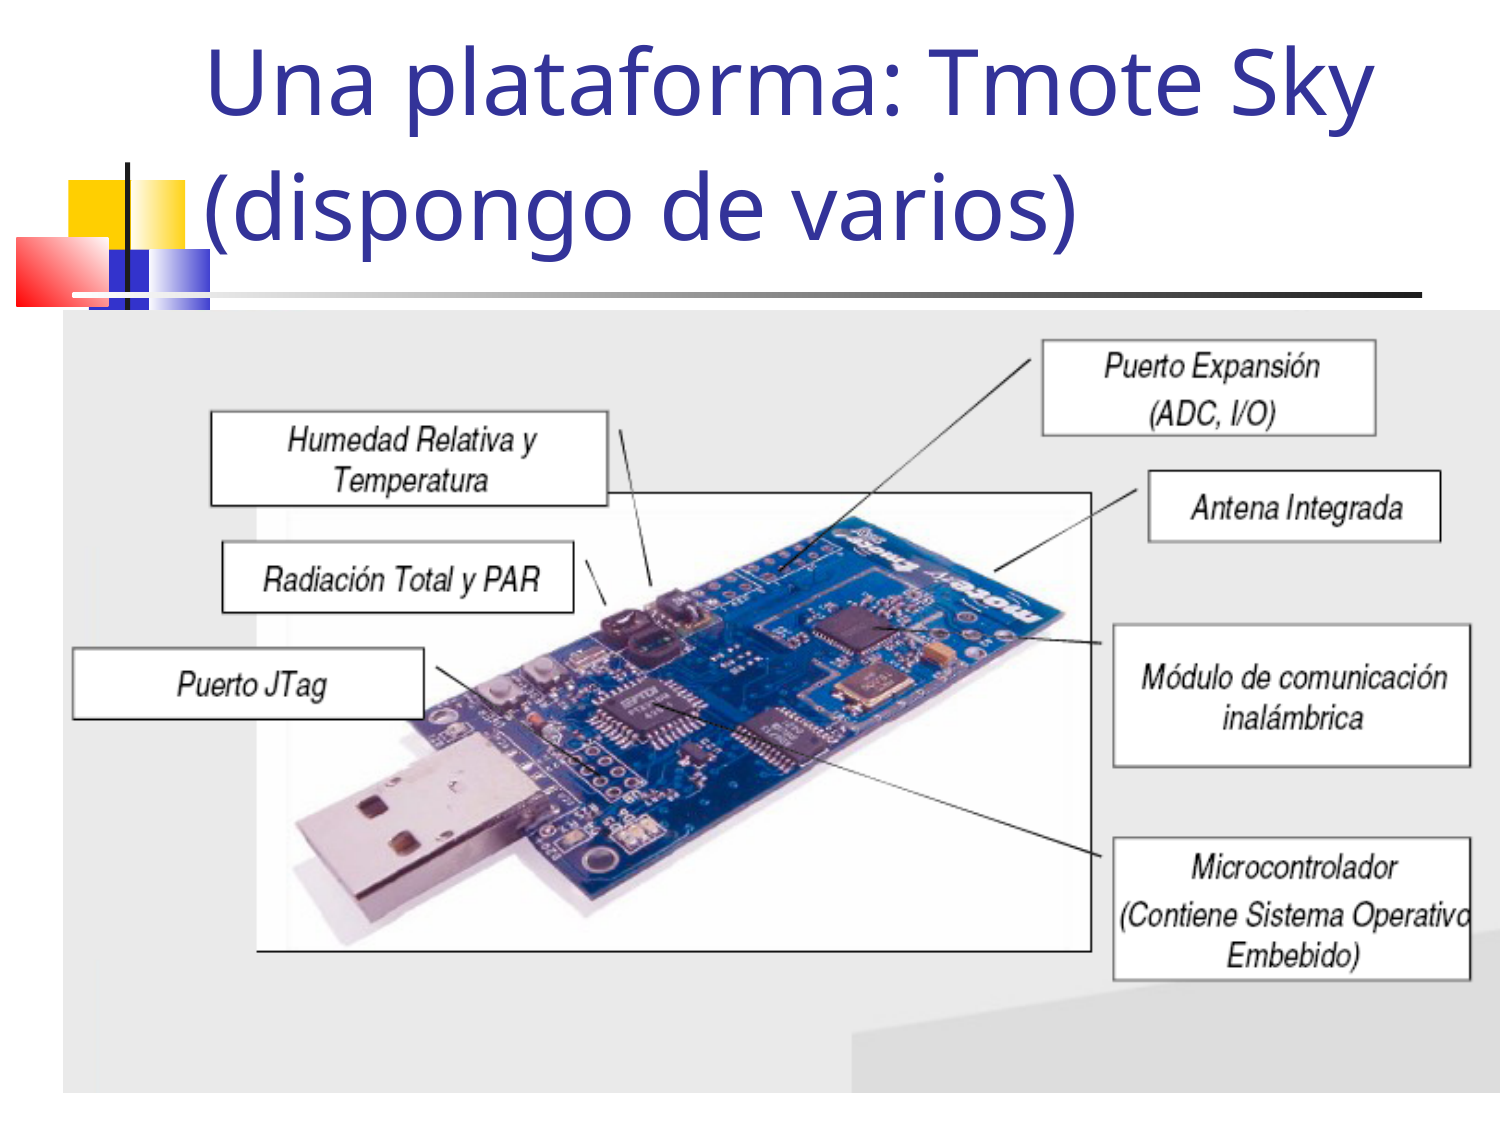

# Una plataforma: Tmote Sky (dispongo de varios)
9
Abril 2009
elo.utfsm.cl